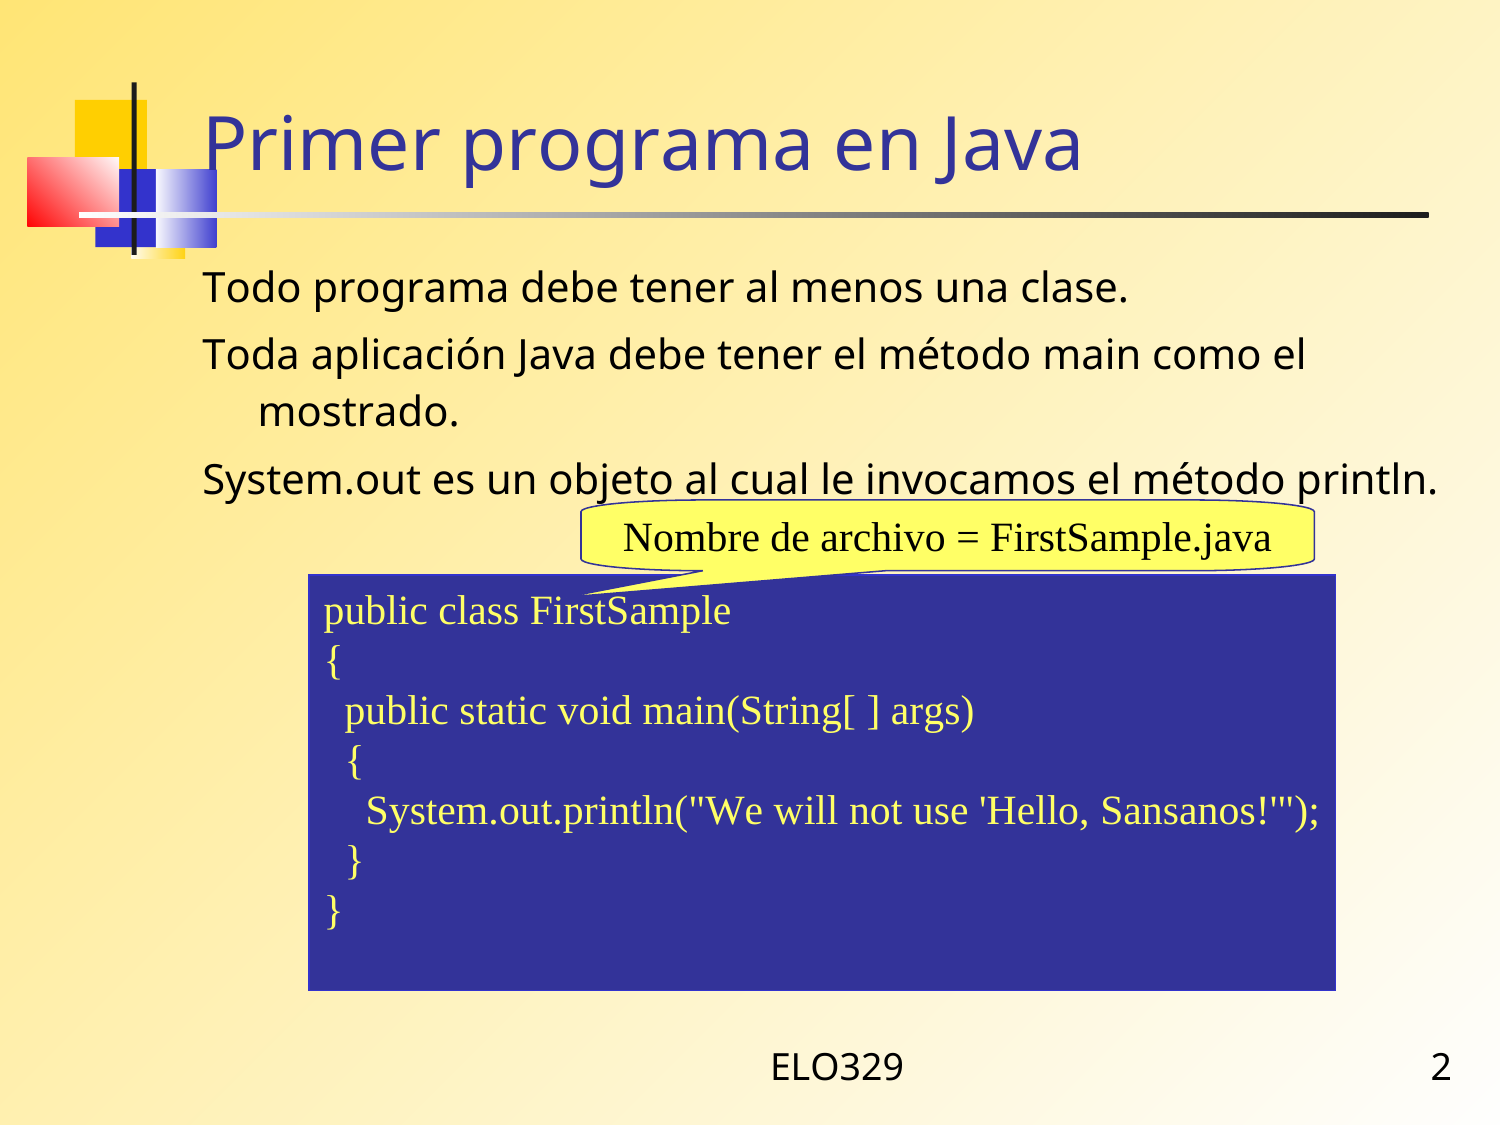

# Primer programa en Java
Todo programa debe tener al menos una clase.
Toda aplicación Java debe tener el método main como el mostrado.
System.out es un objeto al cual le invocamos el método println.
Ver: FirstSample.java
Nombre de archivo = FirstSample.java
public class FirstSample
{
 public static void main(String[ ] args)‏
 {
 System.out.println("We will not use 'Hello, Sansanos!'");
 }
}
ELO329
2